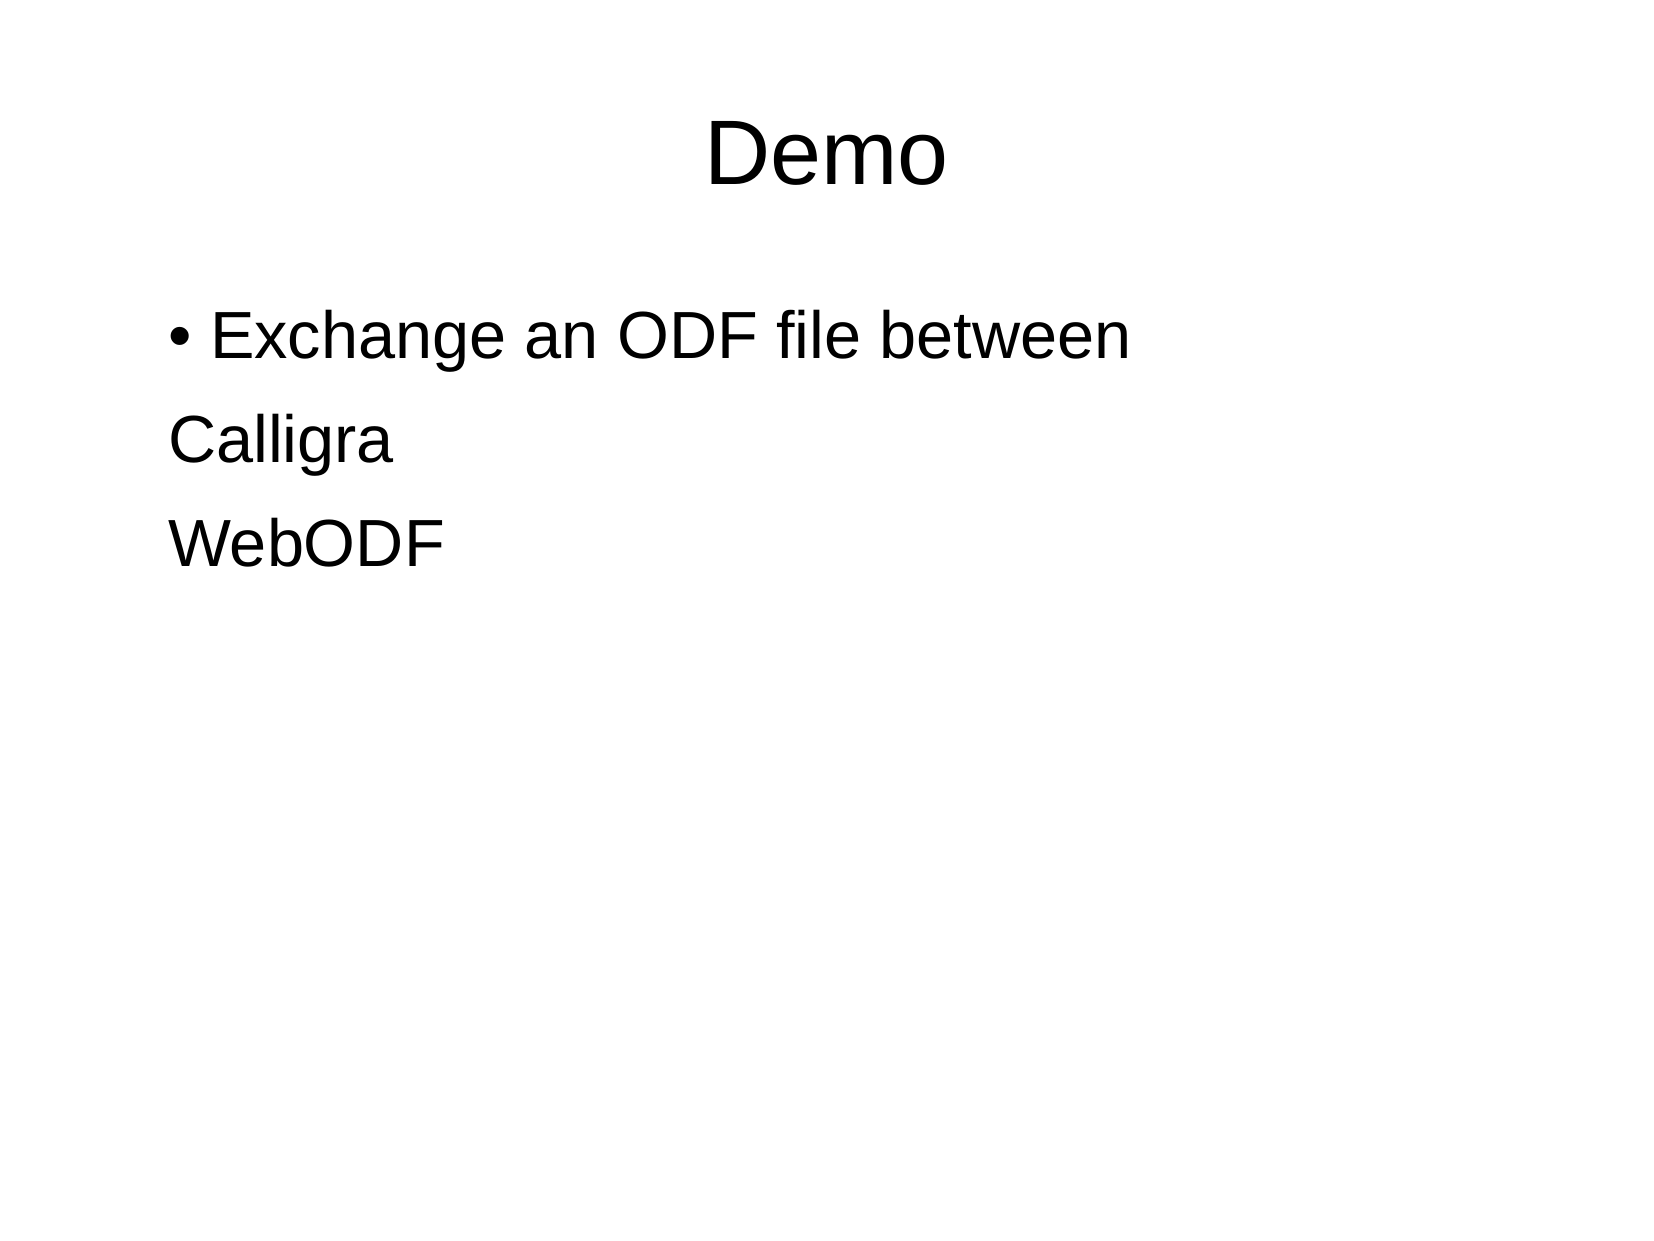

Demo
• Exchange an ODF file between
Calligra
WebODF